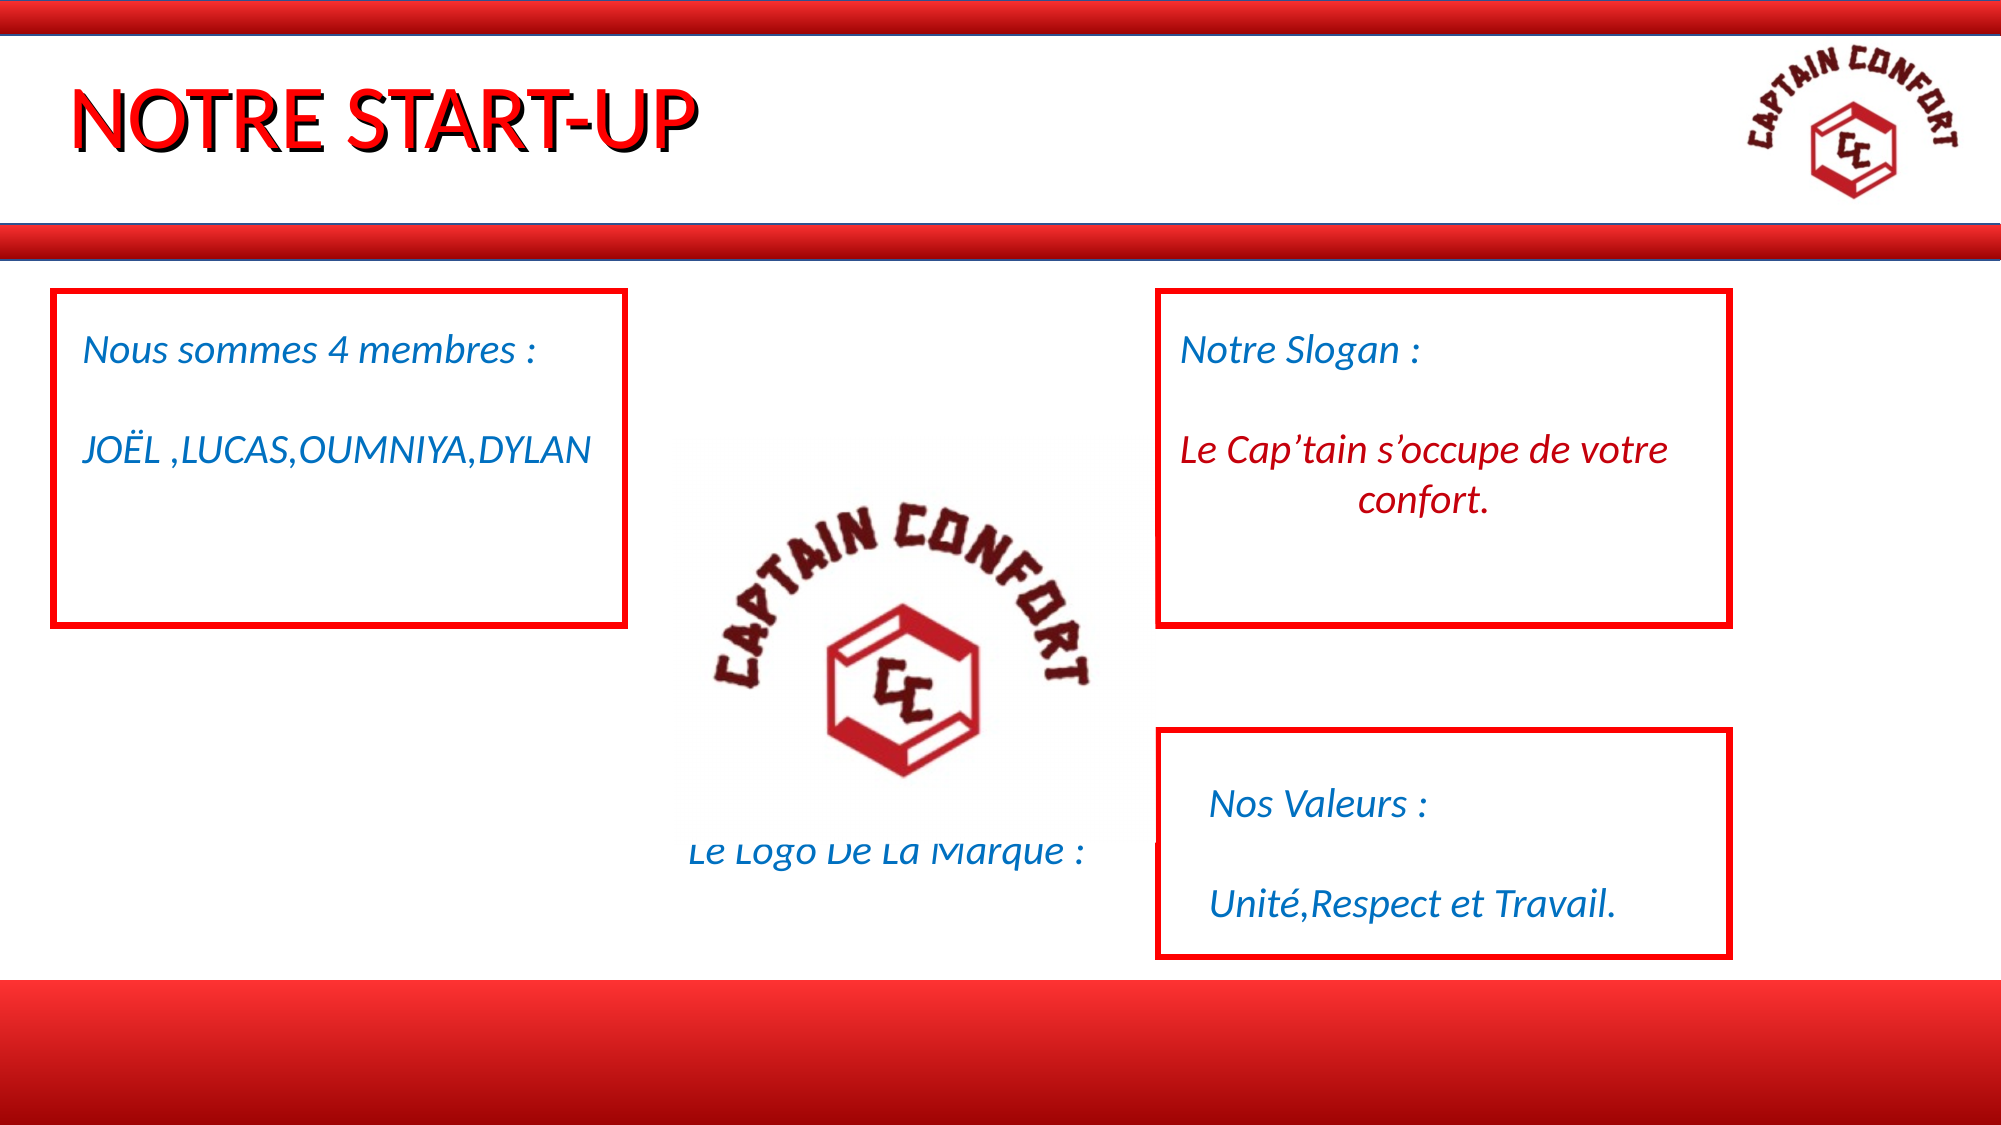

NOTRE START-UP
Nous sommes 4 membres :
JOËL ,LUCAS,OUMNIYA,DYLAN
Notre Slogan :
Le Cap’tain s’occupe de votre confort.
Nos Valeurs :
Unité,Respect et Travail.
Le Logo De La Marque :